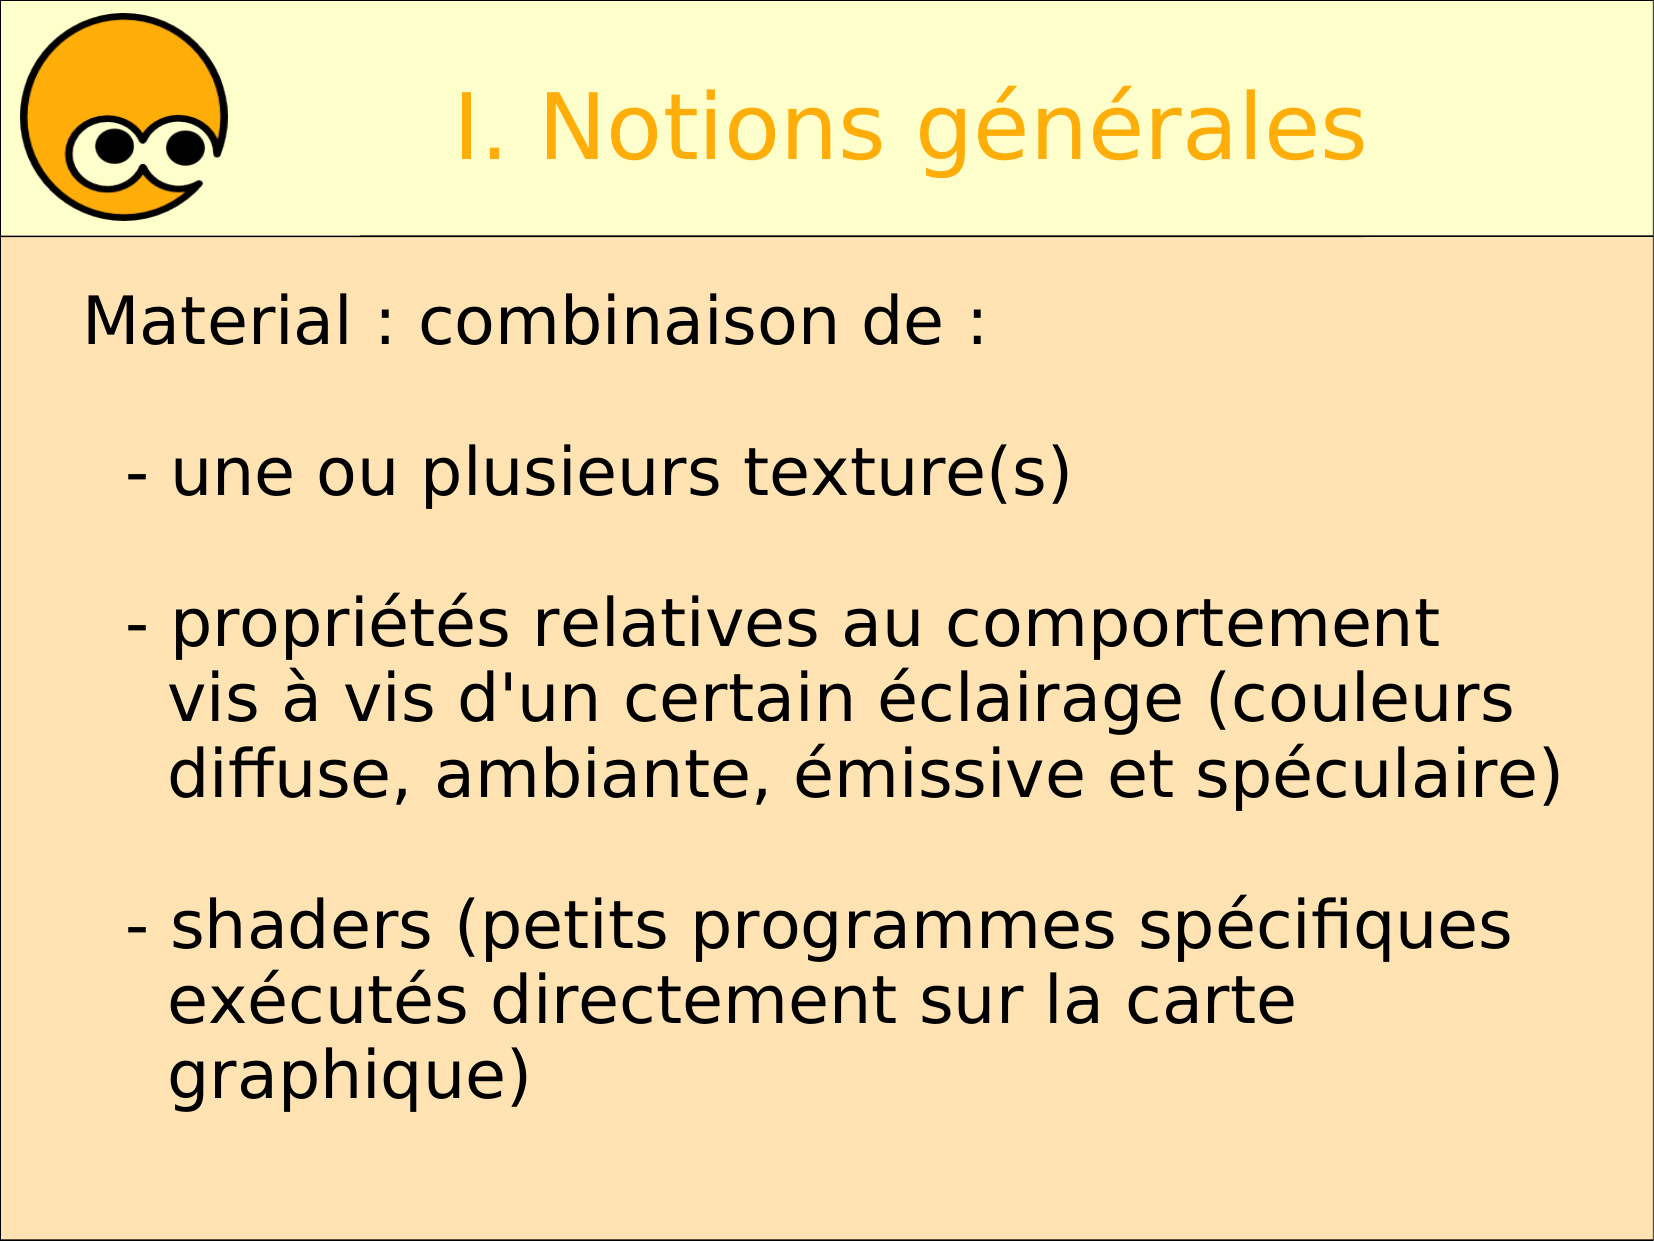

# I. Notions générales
Material : combinaison de :
 - une ou plusieurs texture(s)
 - propriétés relatives au comportement
 vis à vis d'un certain éclairage (couleurs
 diffuse, ambiante, émissive et spéculaire)
 - shaders (petits programmes spécifiques
 exécutés directement sur la carte
 graphique)